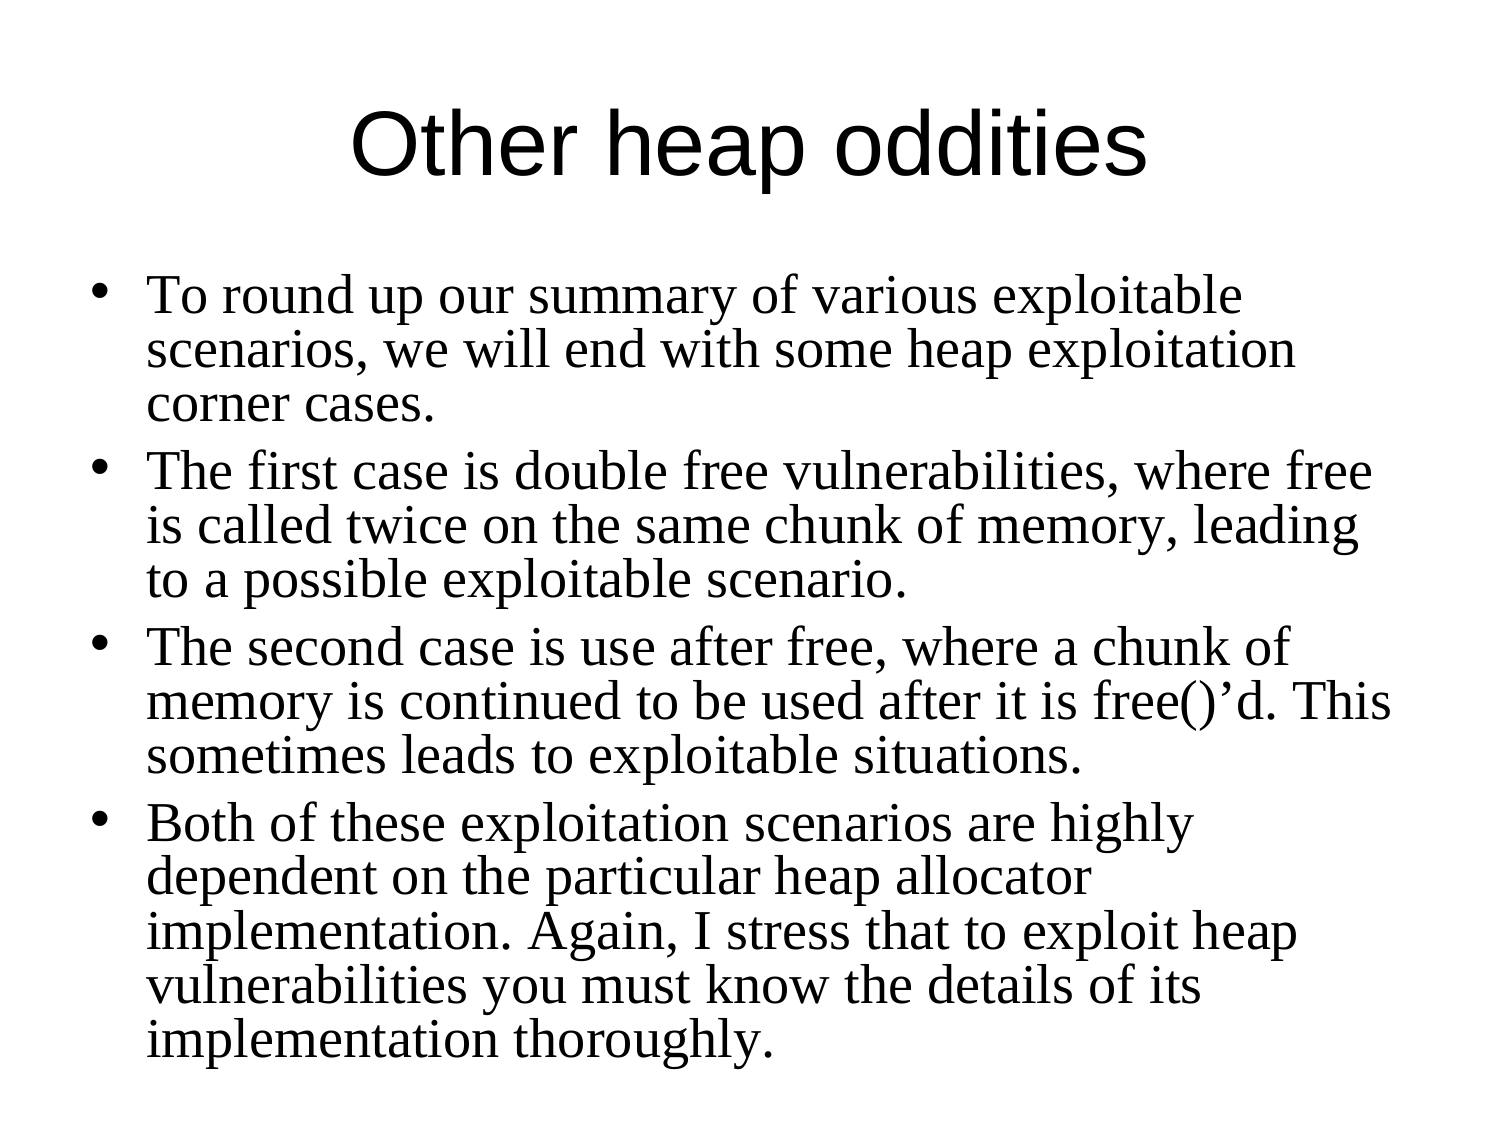

# Other heap oddities
To round up our summary of various exploitable scenarios, we will end with some heap exploitation corner cases.
The first case is double free vulnerabilities, where free is called twice on the same chunk of memory, leading to a possible exploitable scenario.
The second case is use after free, where a chunk of memory is continued to be used after it is free()’d. This sometimes leads to exploitable situations.
Both of these exploitation scenarios are highly dependent on the particular heap allocator implementation. Again, I stress that to exploit heap vulnerabilities you must know the details of its implementation thoroughly.